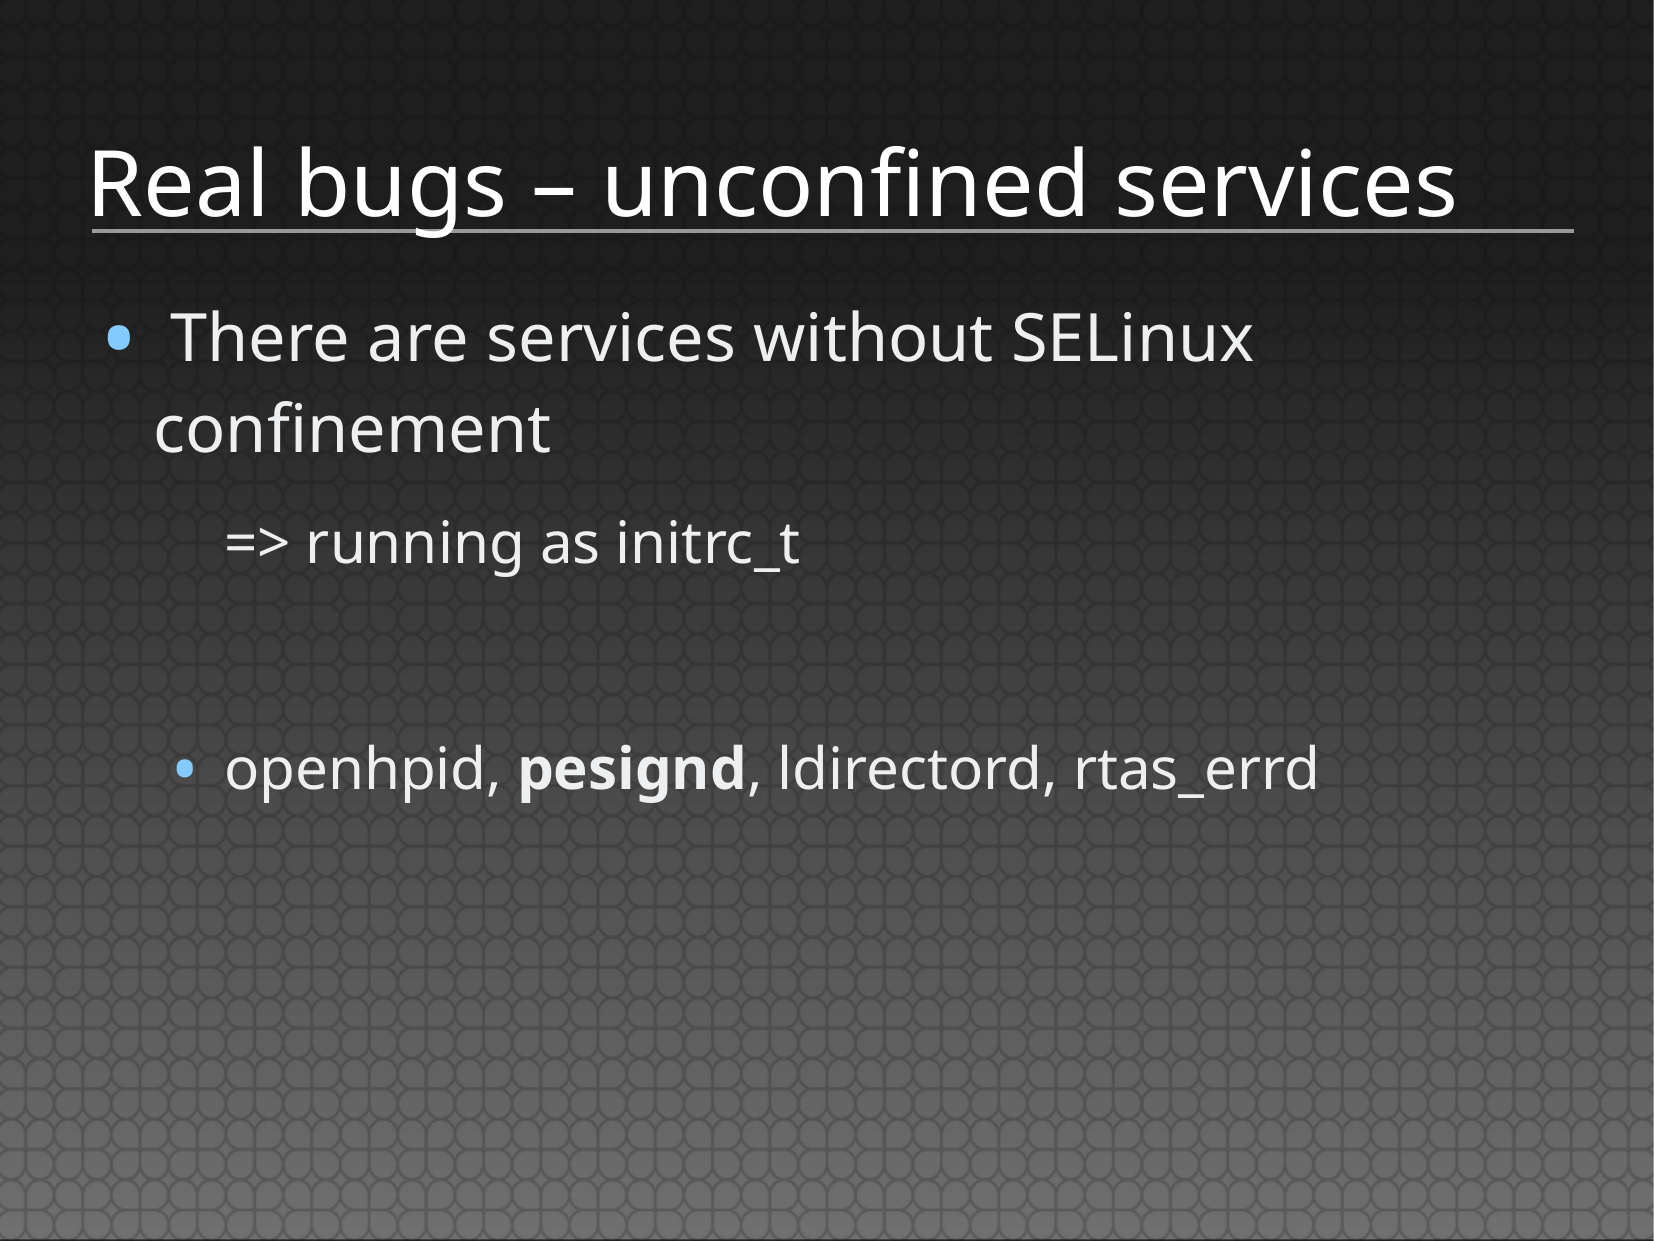

# Real bugs – unconfined services
 There are services without SELinux confinement
=> running as initrc_t
openhpid, pesignd, ldirectord, rtas_errd